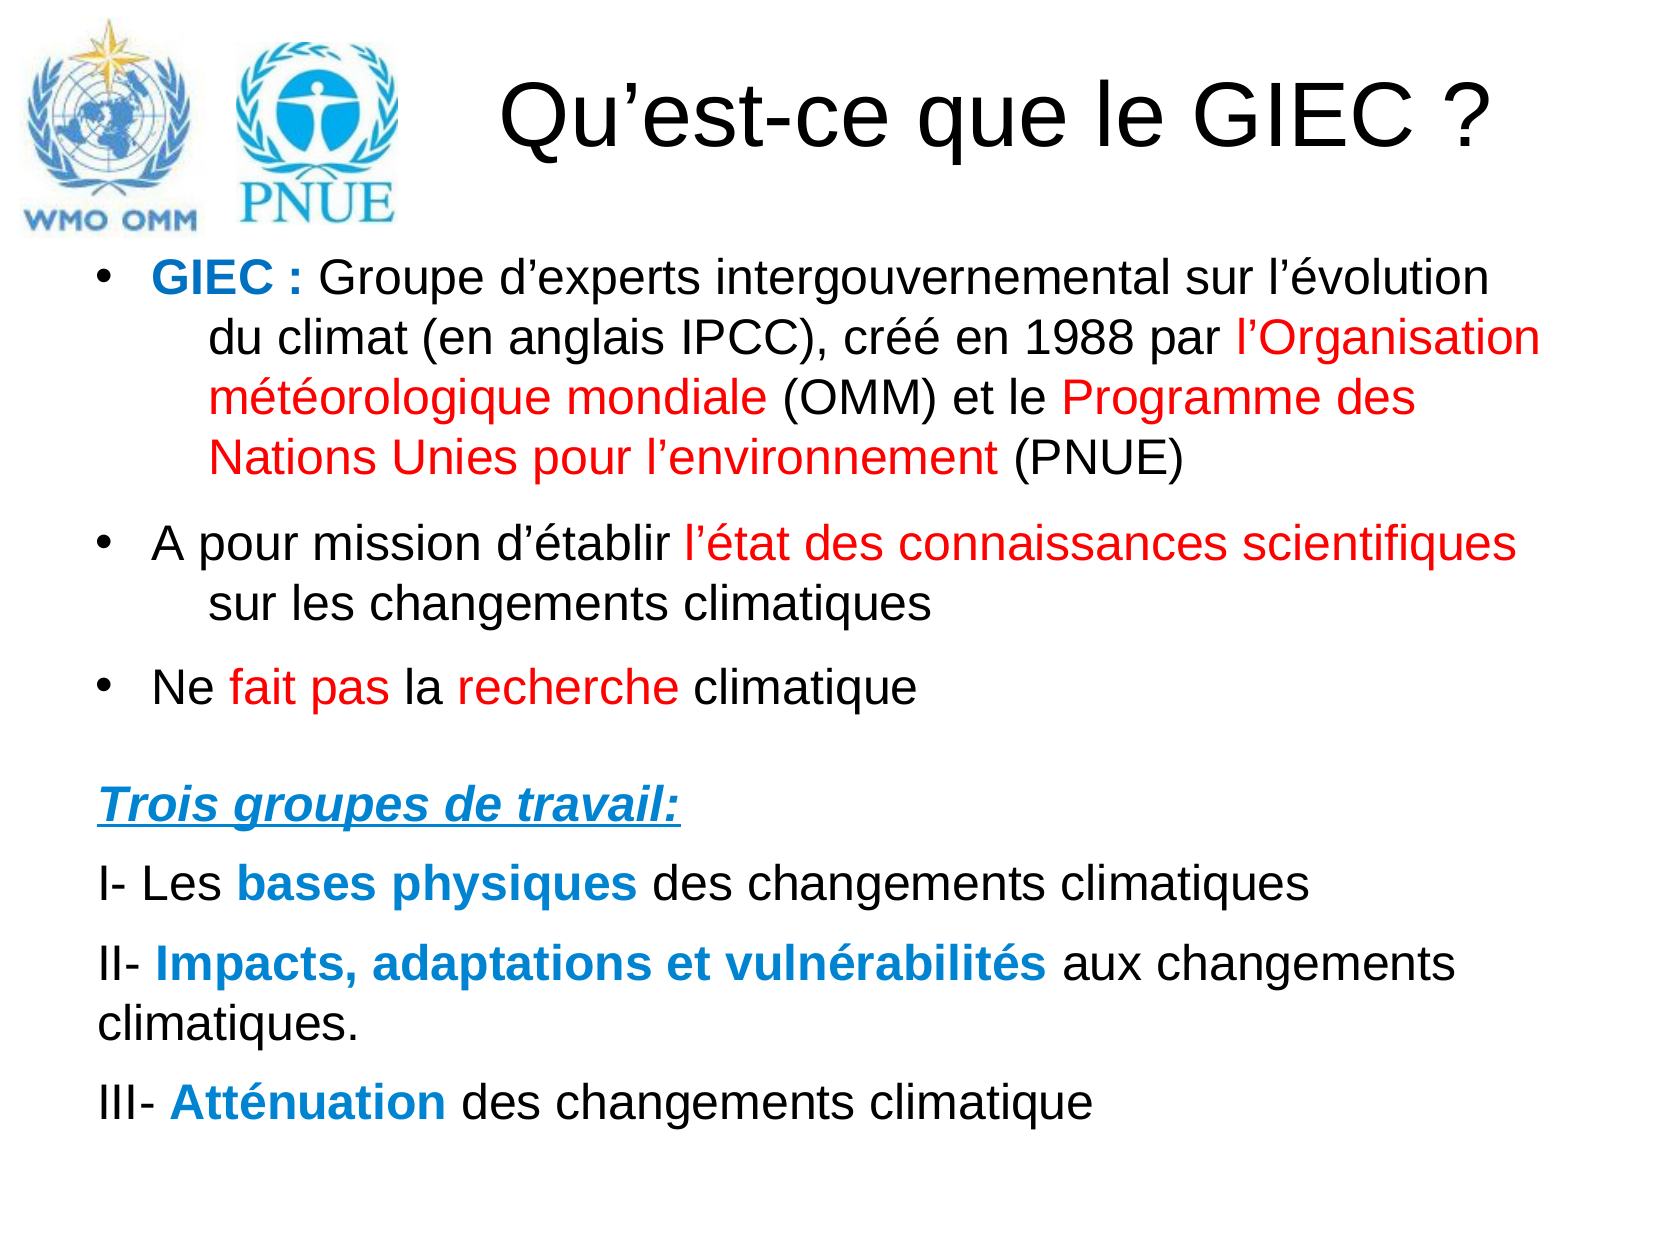

Qu’est-ce que le GIEC ?
GIEC : Groupe d’experts intergouvernemental sur l’évolution du climat (en anglais IPCC), créé en 1988 par l’Organisation météorologique mondiale (OMM) et le Programme des Nations Unies pour l’environnement (PNUE)
A pour mission d’établir l’état des connaissances scientifiques sur les changements climatiques
Ne fait pas la recherche climatique
Trois groupes de travail:
I- Les bases physiques des changements climatiques
II- Impacts, adaptations et vulnérabilités aux changements climatiques.
III- Atténuation des changements climatique